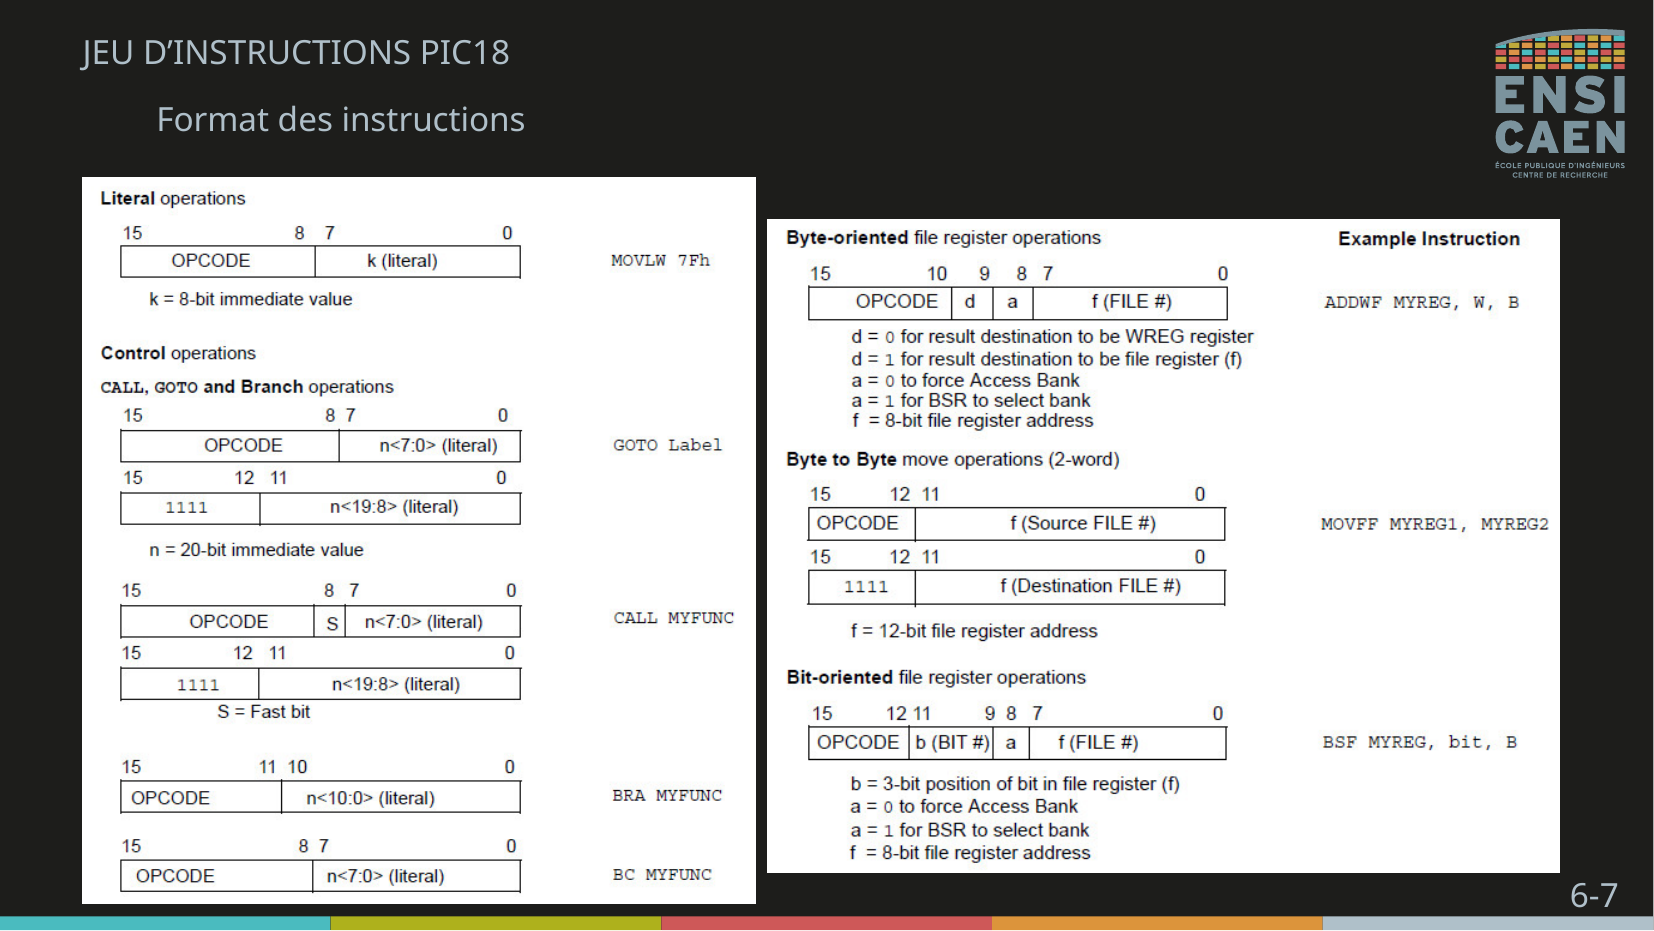

# JEU D’INSTRUCTIONS PIC18 Format des instructions